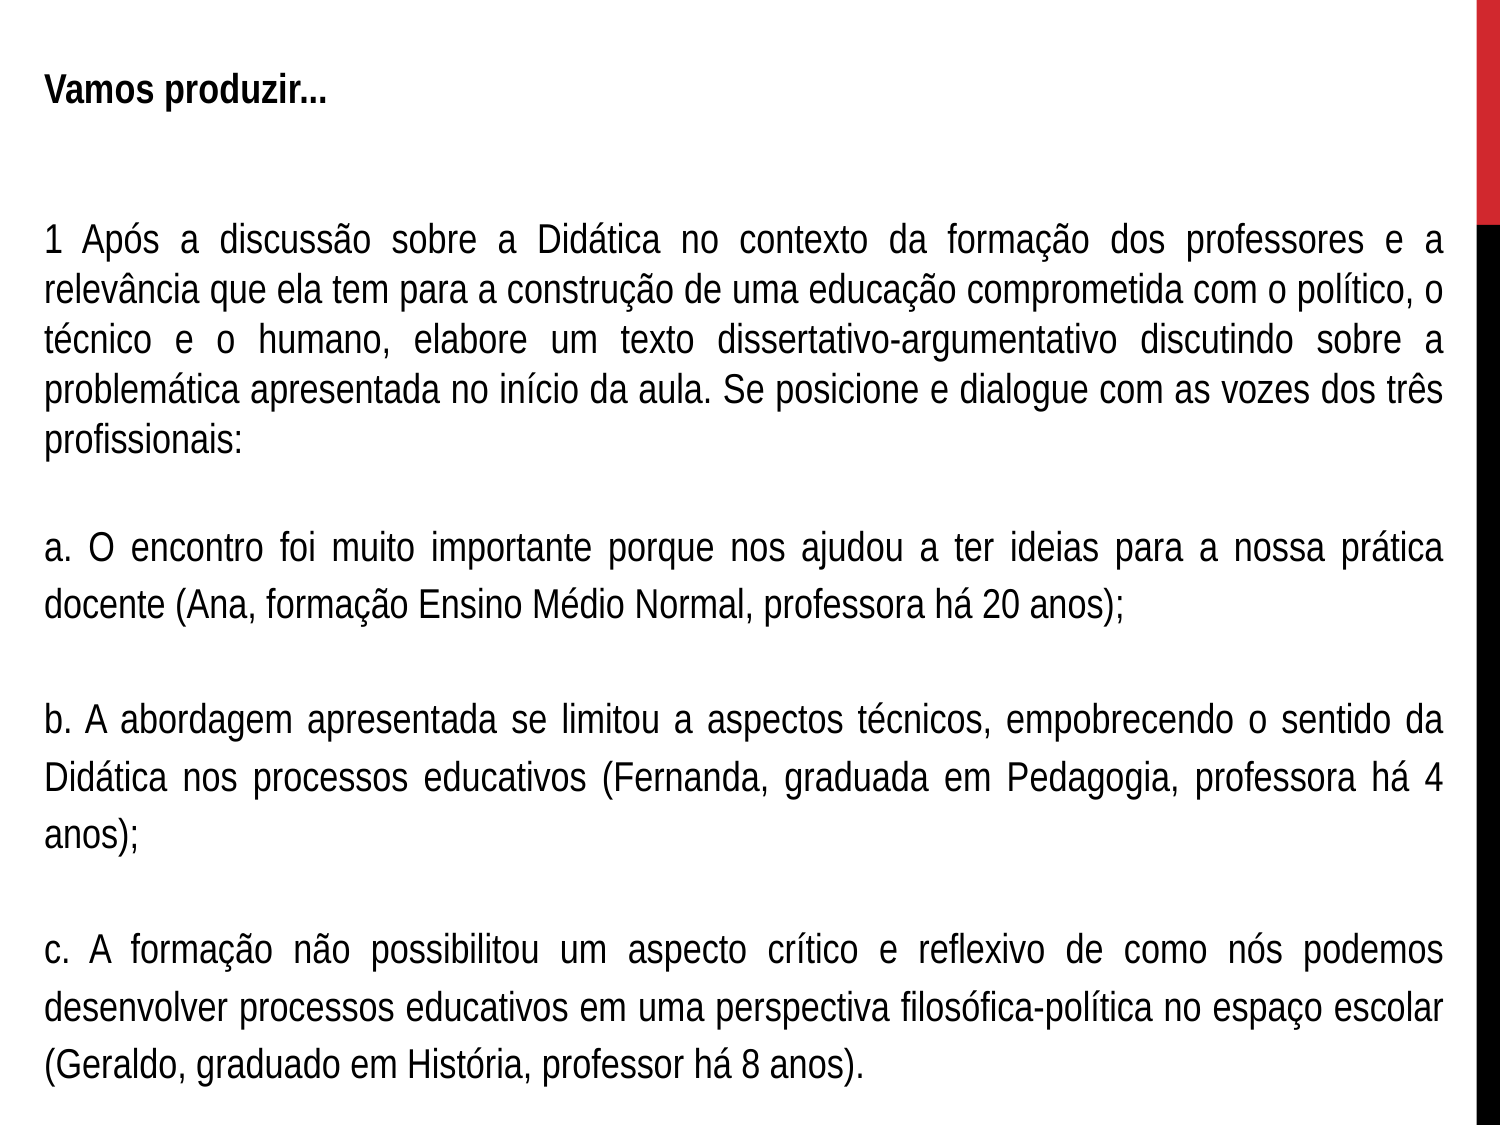

Vamos produzir...
1 Após a discussão sobre a Didática no contexto da formação dos professores e a relevância que ela tem para a construção de uma educação comprometida com o político, o técnico e o humano, elabore um texto dissertativo-argumentativo discutindo sobre a problemática apresentada no início da aula. Se posicione e dialogue com as vozes dos três profissionais:
a. O encontro foi muito importante porque nos ajudou a ter ideias para a nossa prática docente (Ana, formação Ensino Médio Normal, professora há 20 anos);
b. A abordagem apresentada se limitou a aspectos técnicos, empobrecendo o sentido da Didática nos processos educativos (Fernanda, graduada em Pedagogia, professora há 4 anos);
c. A formação não possibilitou um aspecto crítico e reflexivo de como nós podemos desenvolver processos educativos em uma perspectiva filosófica-política no espaço escolar (Geraldo, graduado em História, professor há 8 anos).